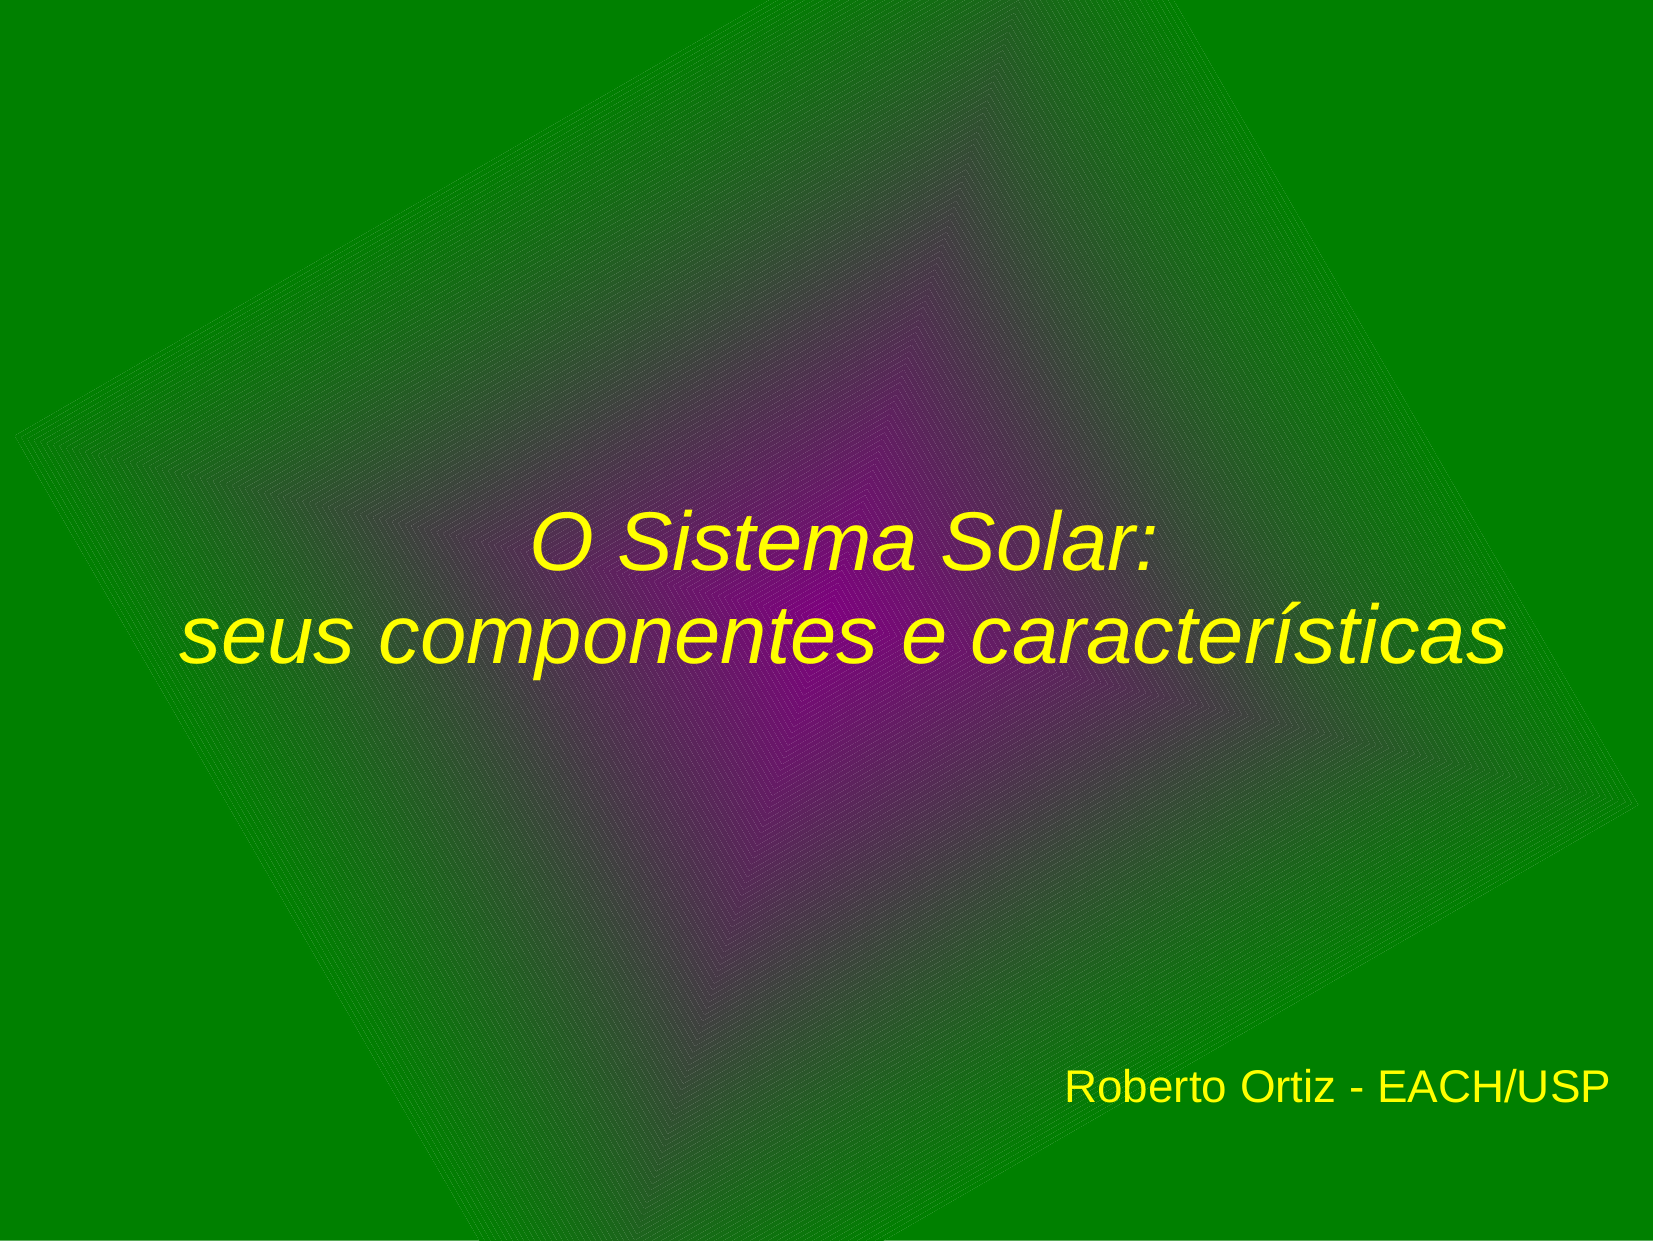

#
O Sistema Solar:
seus componentes e características
Roberto Ortiz - EACH/USP